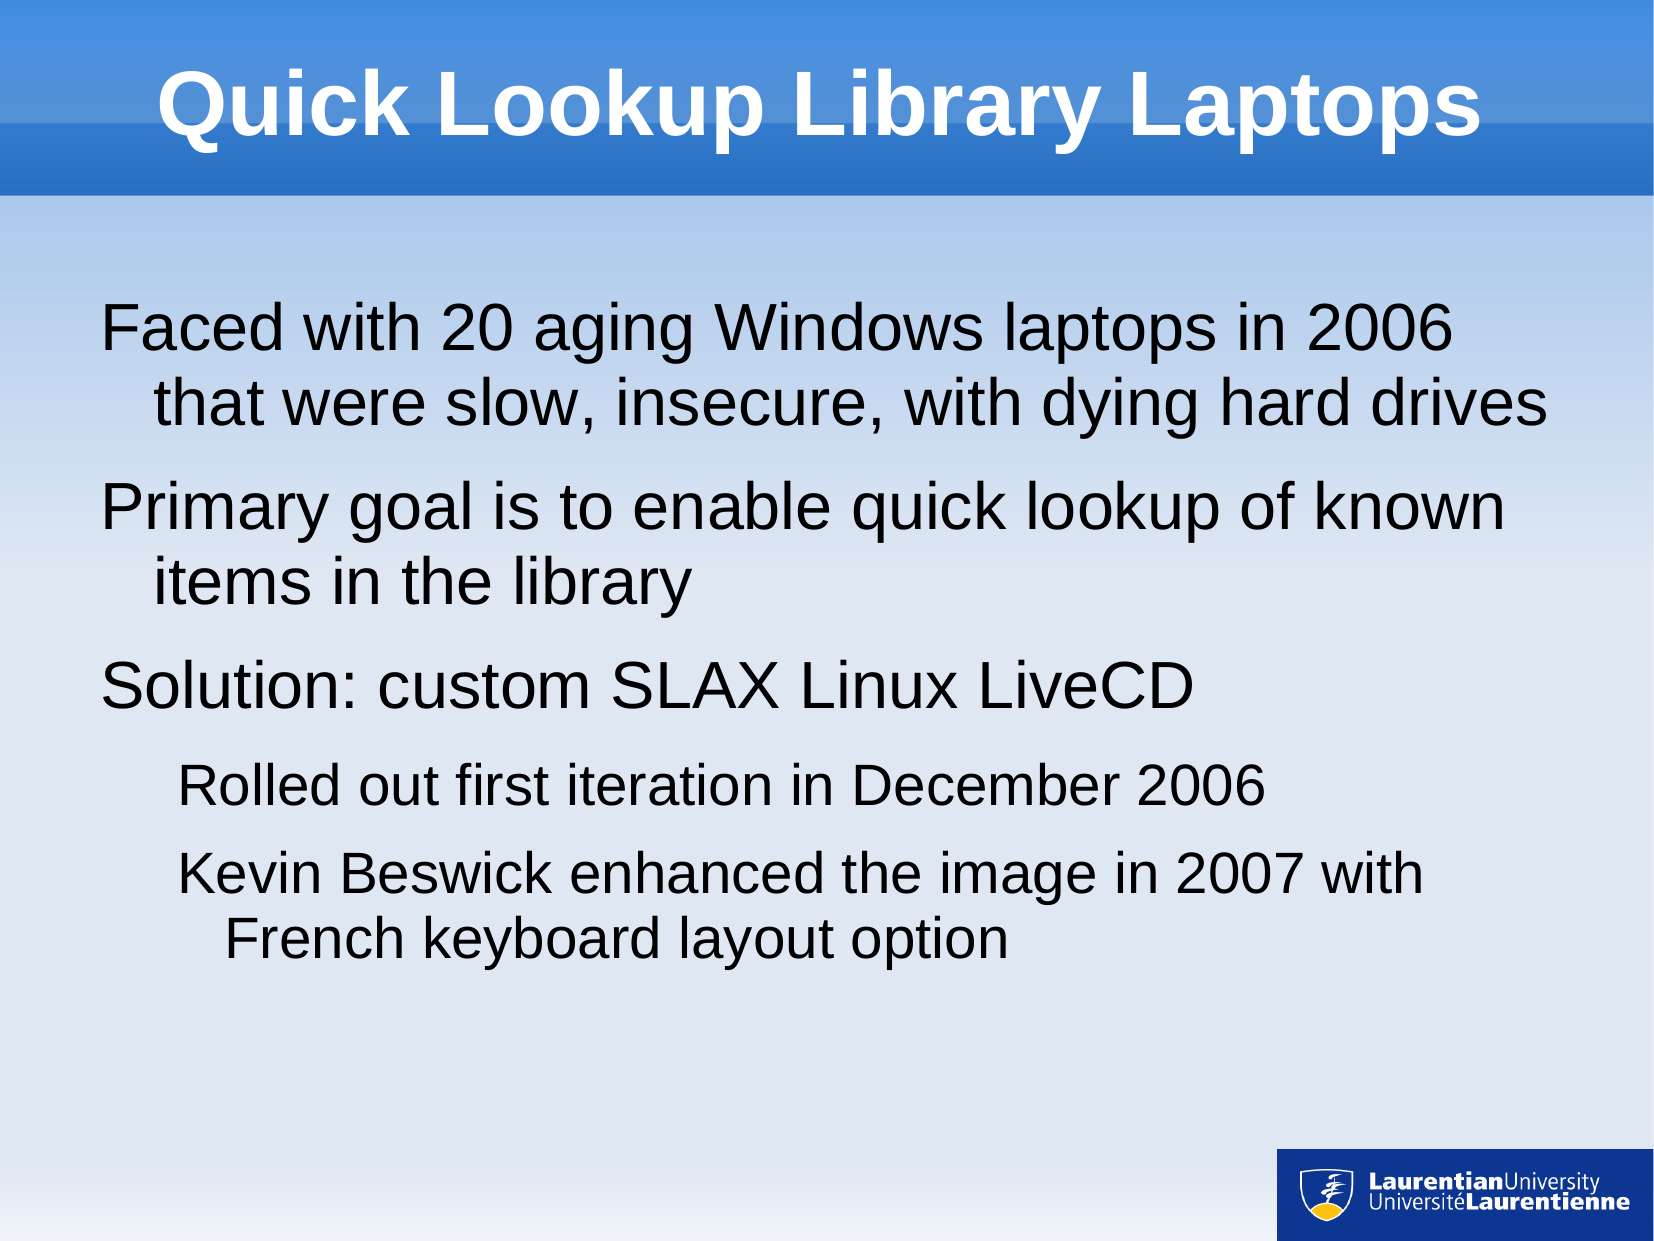

# Quick Lookup Library Laptops
Faced with 20 aging Windows laptops in 2006 that were slow, insecure, with dying hard drives
Primary goal is to enable quick lookup of known items in the library
Solution: custom SLAX Linux LiveCD
Rolled out first iteration in December 2006
Kevin Beswick enhanced the image in 2007 with French keyboard layout option